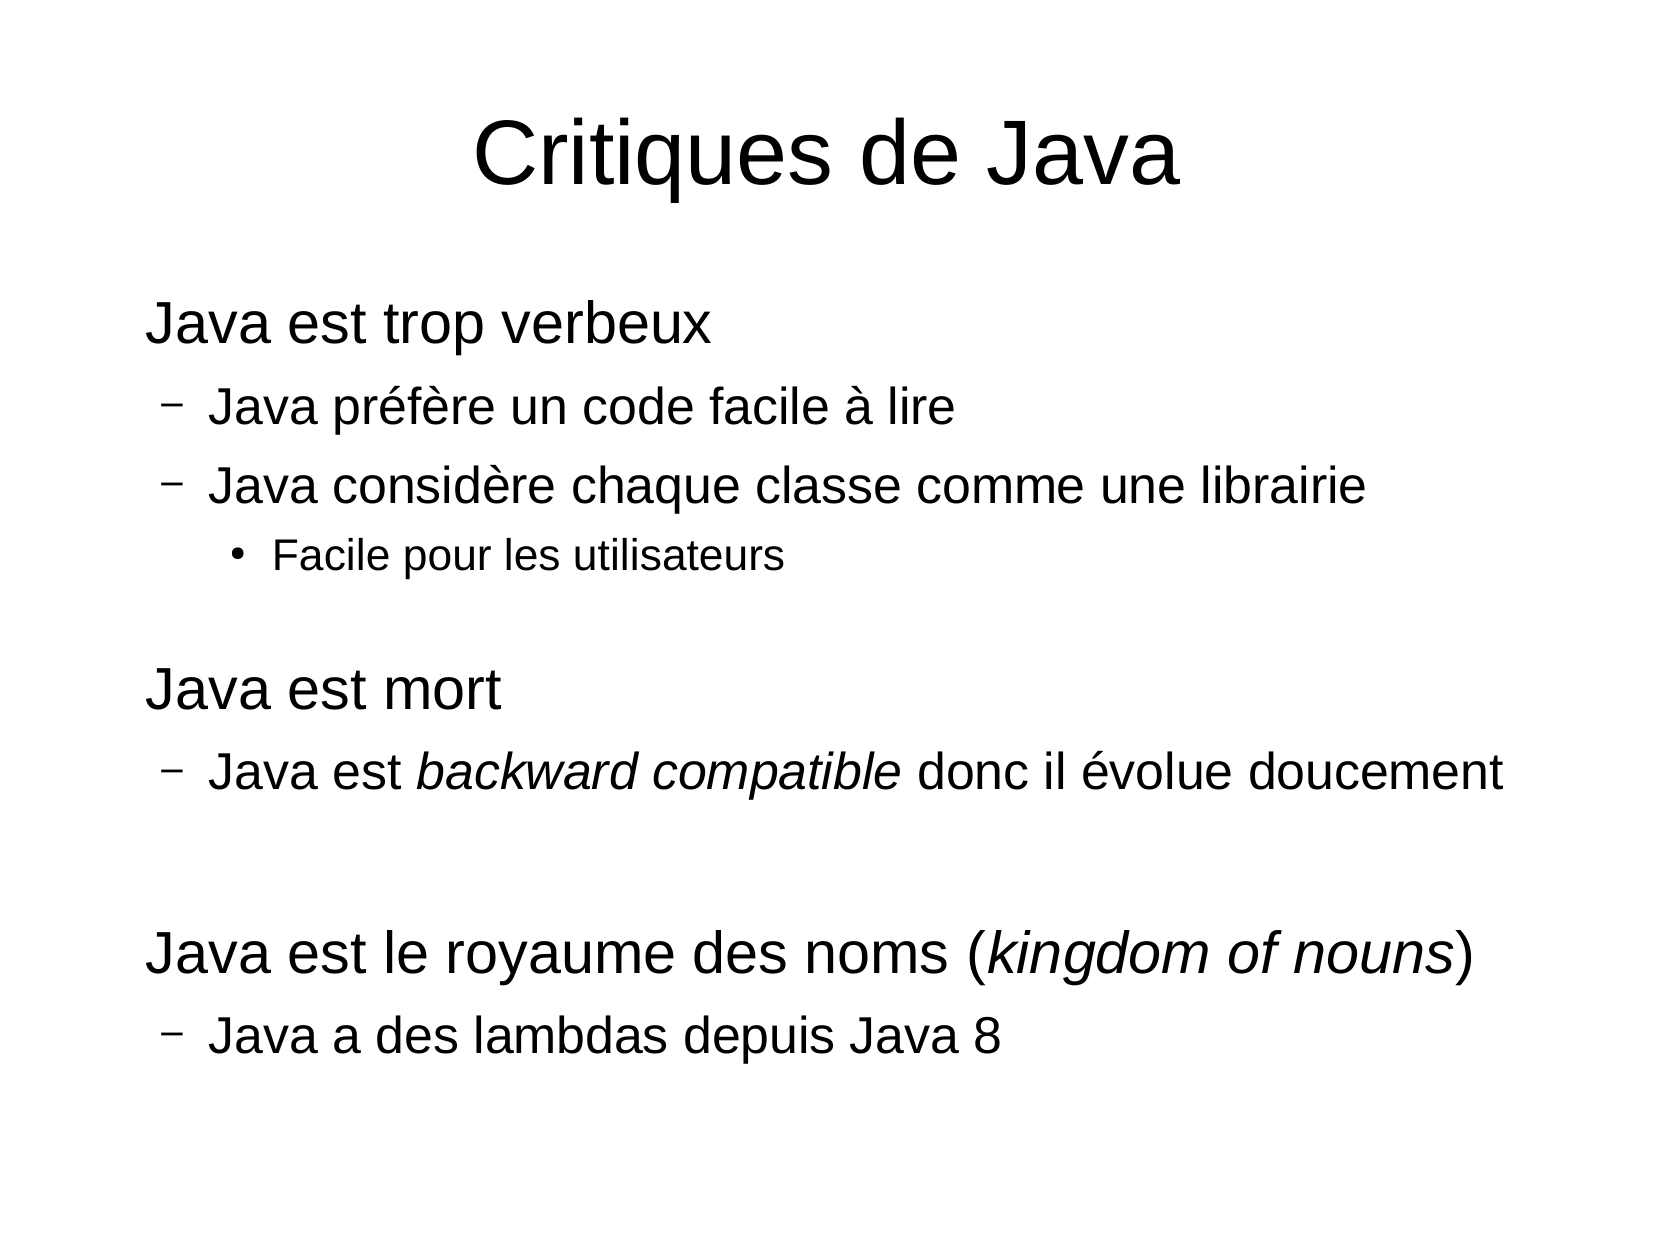

# Critiques de Java
Java est trop verbeux
Java préfère un code facile à lire
Java considère chaque classe comme une librairie
Facile pour les utilisateurs
Java est mort
Java est backward compatible donc il évolue doucement
Java est le royaume des noms (kingdom of nouns)
Java a des lambdas depuis Java 8